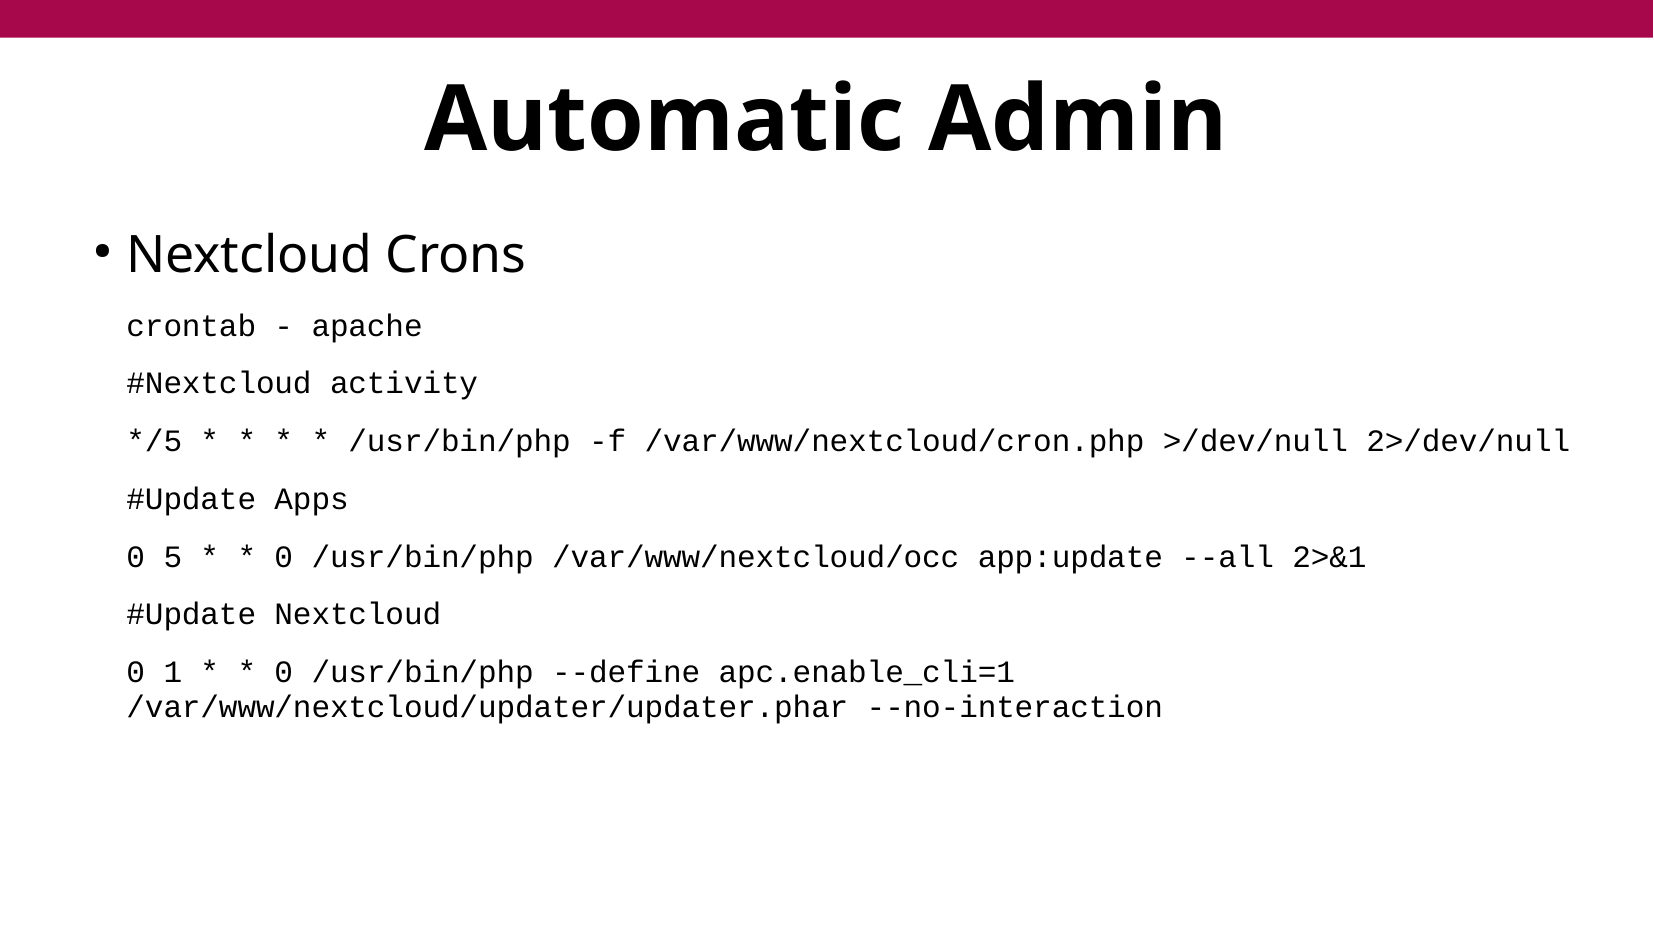

# Automatic Admin
Nextcloud Crons
crontab - apache
#Nextcloud activity
*/5 * * * * /usr/bin/php -f /var/www/nextcloud/cron.php >/dev/null 2>/dev/null
#Update Apps
0 5 * * 0 /usr/bin/php /var/www/nextcloud/occ app:update --all 2>&1
#Update Nextcloud
0 1 * * 0 /usr/bin/php --define apc.enable_cli=1 /var/www/nextcloud/updater/updater.phar --no-interaction